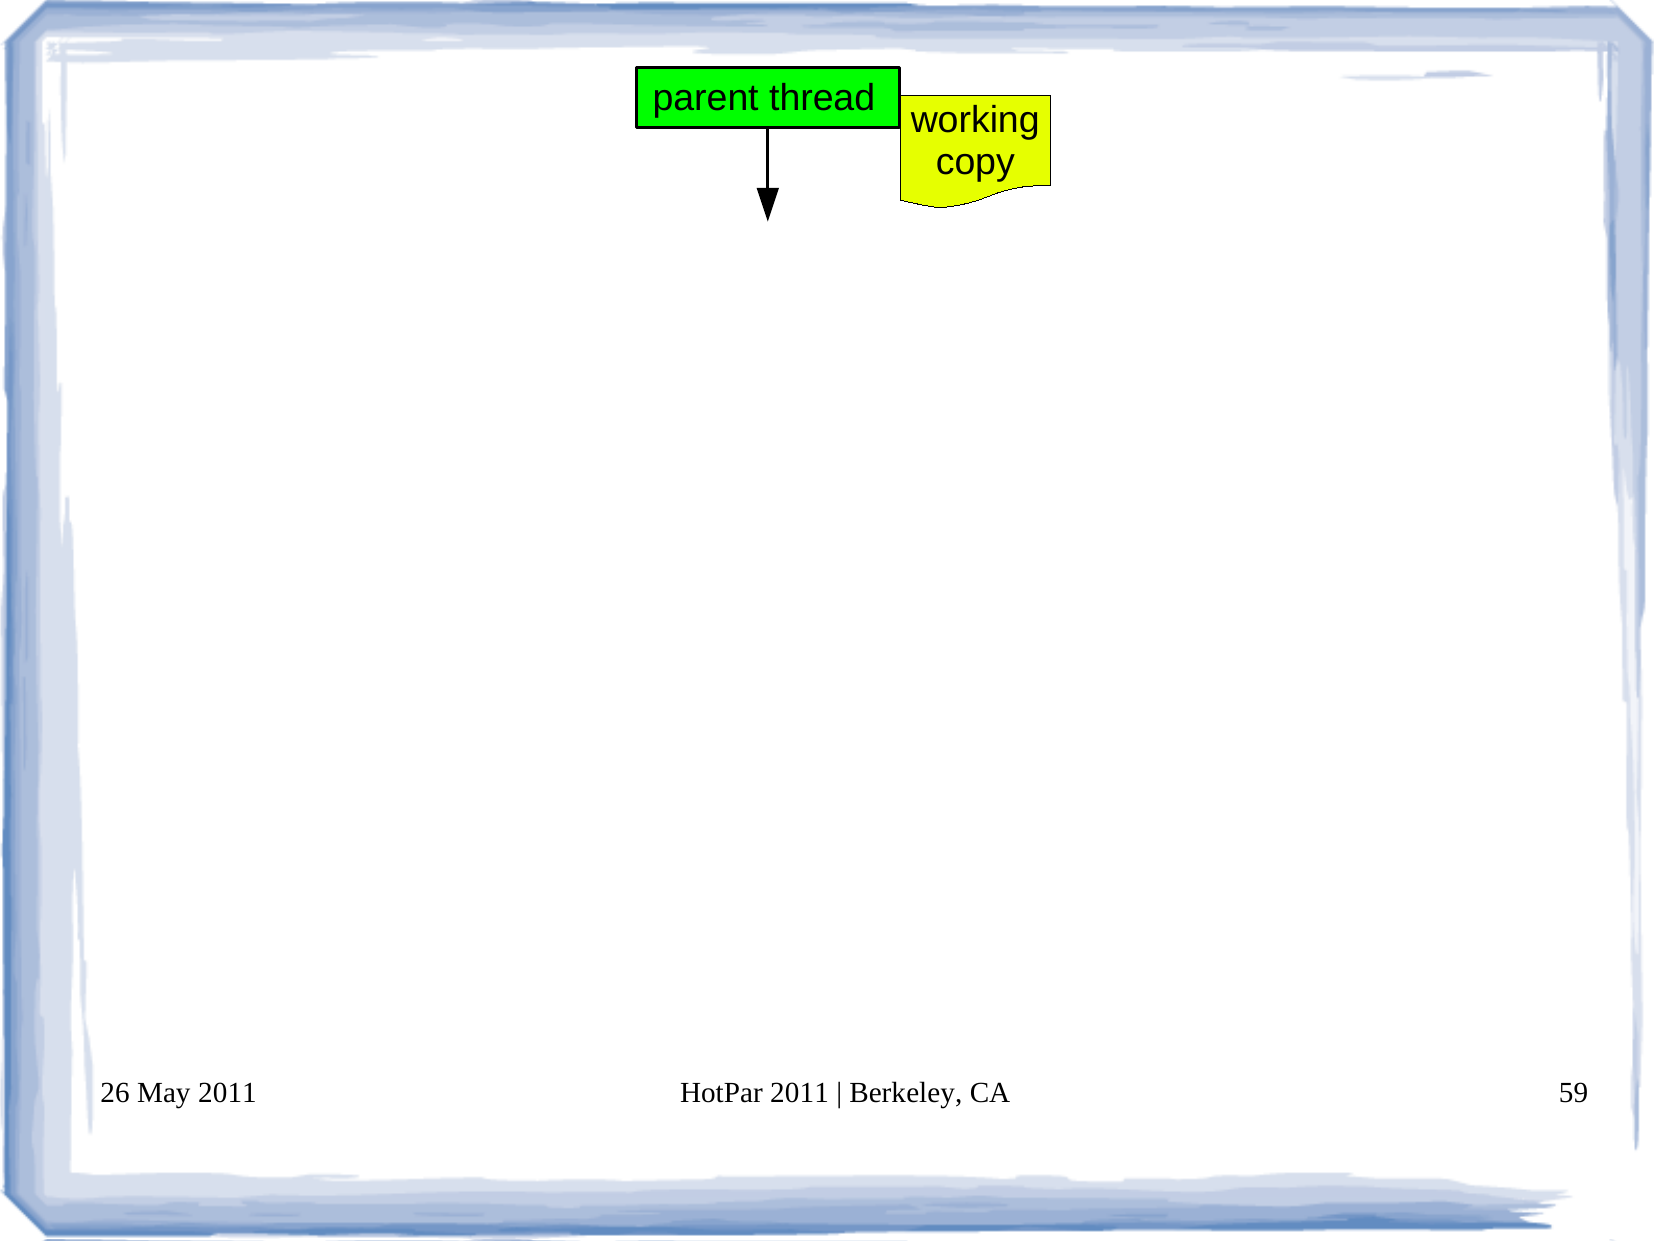

parent thread
working
copy
26 May 2011
HotPar 2011 | Berkeley, CA
59